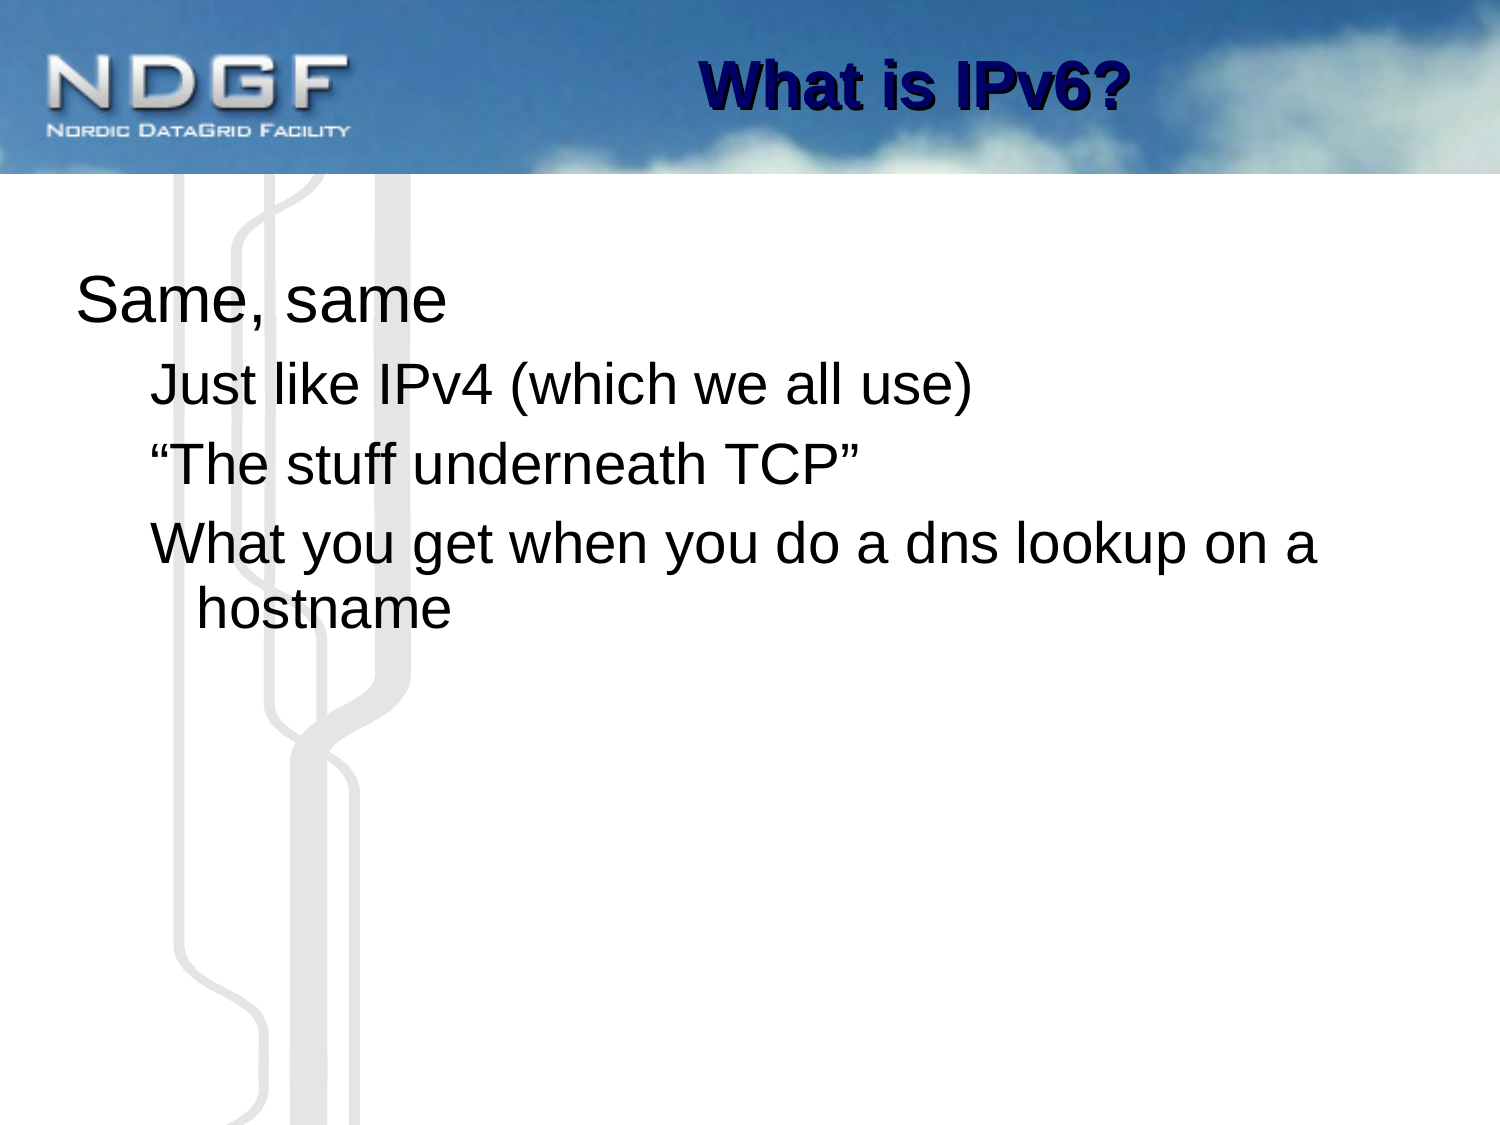

# What is IPv6?
Same, same
Just like IPv4 (which we all use)
“The stuff underneath TCP”
What you get when you do a dns lookup on a hostname